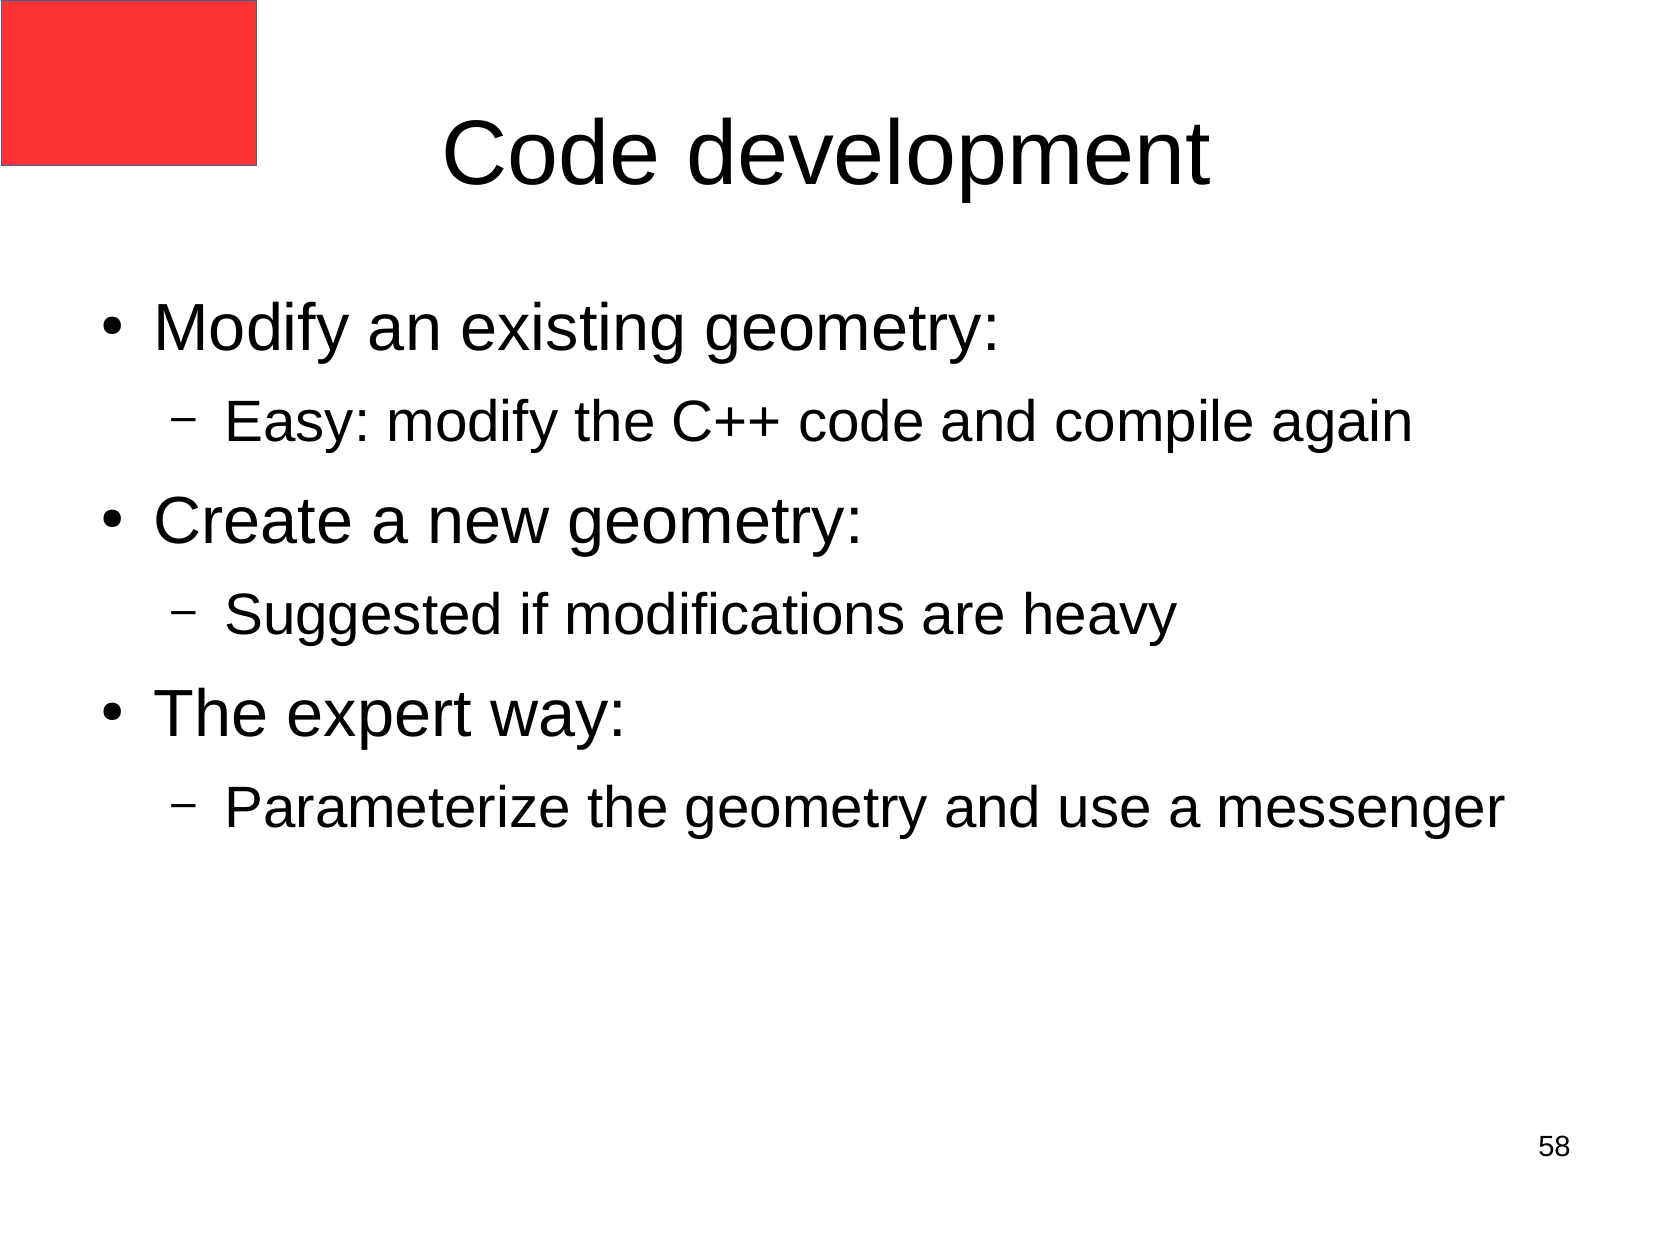

# Code development
Modify an existing geometry:
Easy: modify the C++ code and compile again
Create a new geometry:
Suggested if modifications are heavy
The expert way:
Parameterize the geometry and use a messenger
58